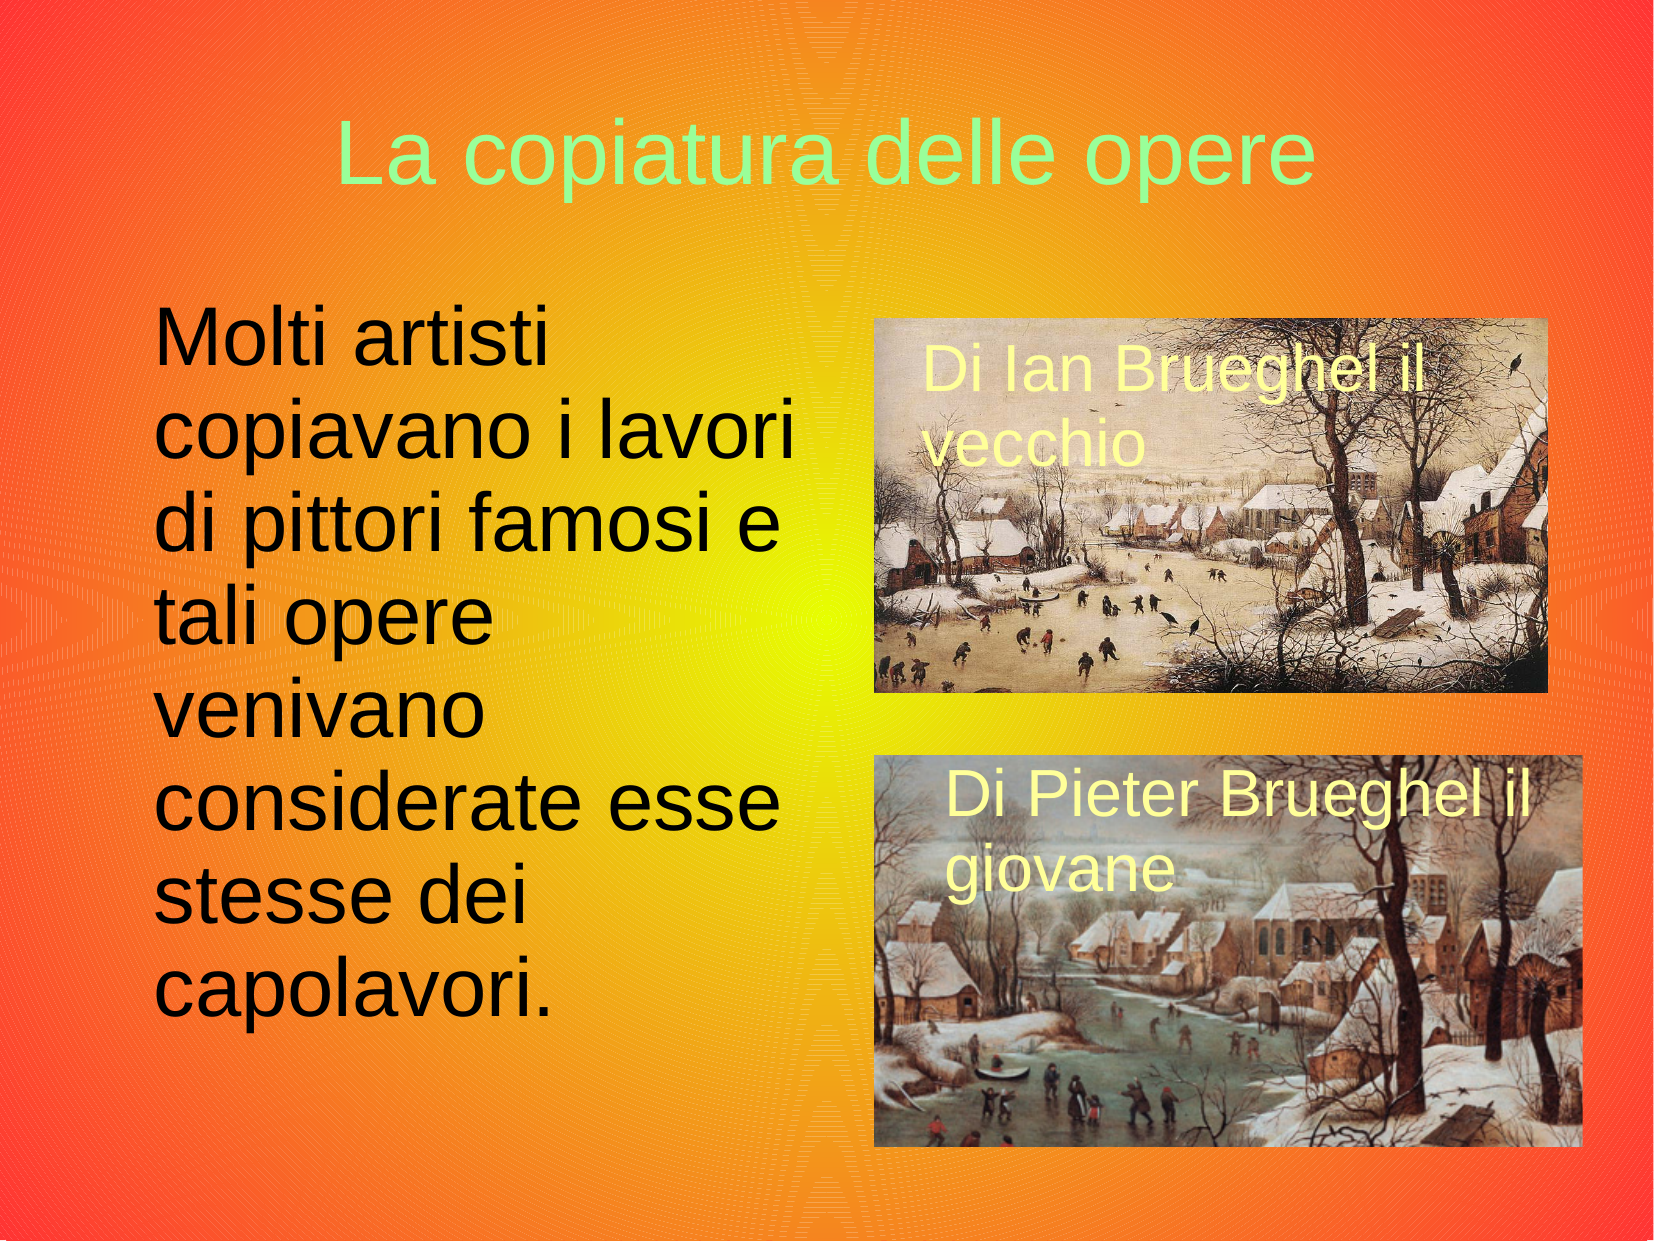

# La copiatura delle opere
Molti artisti copiavano i lavori di pittori famosi e tali opere venivano considerate esse stesse dei capolavori.
Di Ian Brueghel il vecchio
Di Pieter Brueghel il giovane